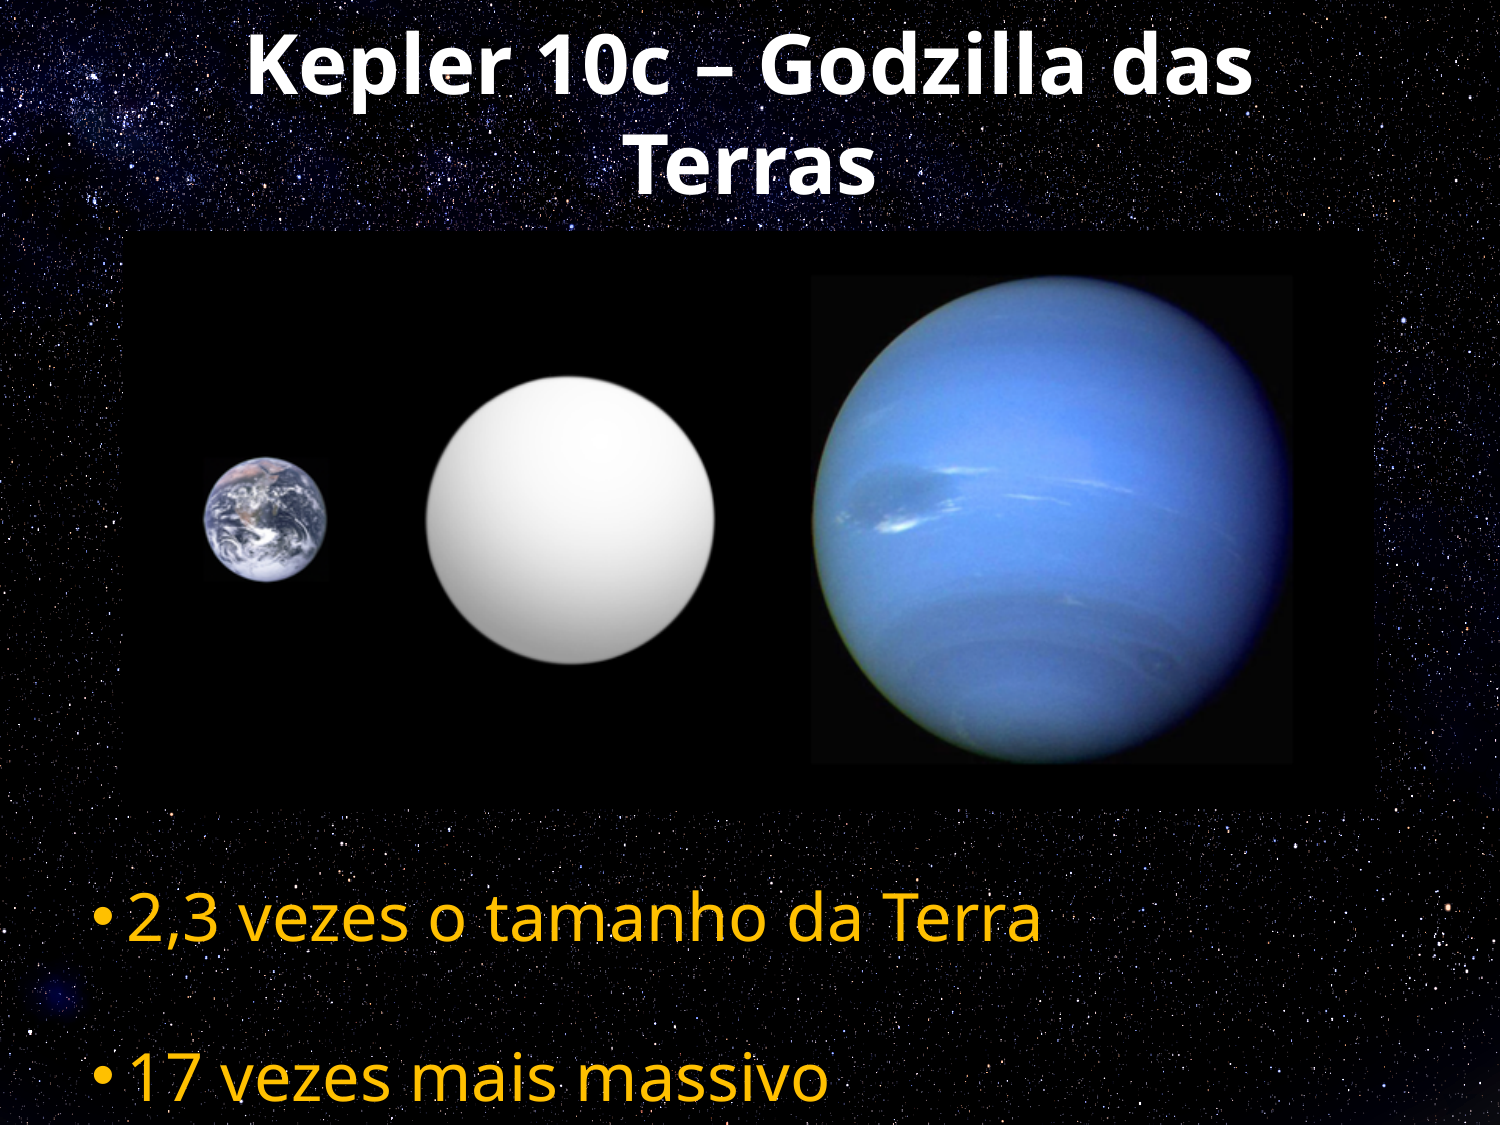

# Kepler 10c – Godzilla das Terras
Cauda de poeira
2,3 vezes o tamanho da Terra
17 vezes mais massivo